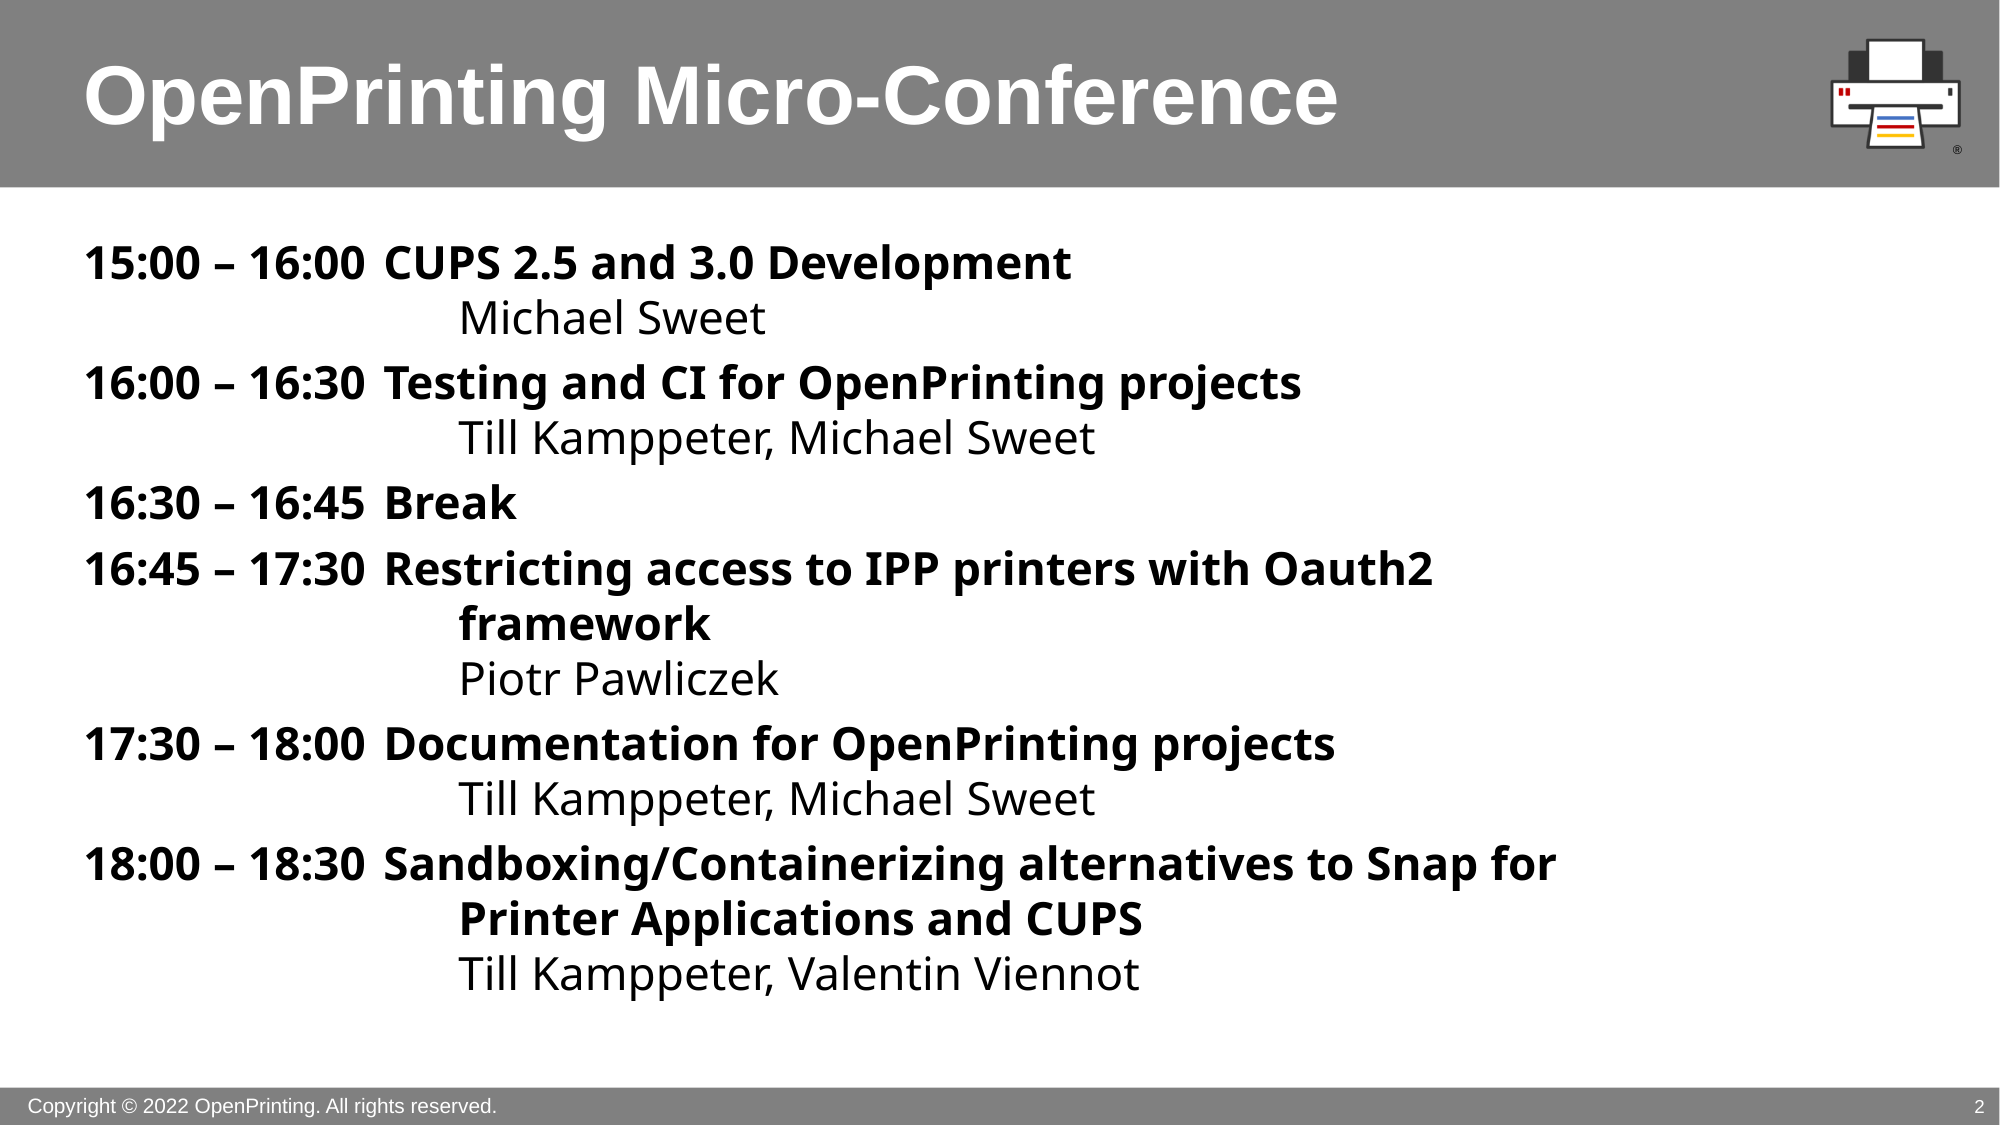

OpenPrinting Micro-Conference
# 15:00 – 16:00	CUPS 2.5 and 3.0 Development Michael Sweet
16:00 – 16:30	Testing and CI for OpenPrinting projects
					Till Kamppeter, Michael Sweet
16:30 – 16:45	Break
16:45 – 17:30	Restricting access to IPP printers with Oauth2
					framework
					Piotr Pawliczek
17:30 – 18:00	Documentation for OpenPrinting projects
					Till Kamppeter, Michael Sweet
18:00 – 18:30	Sandboxing/Containerizing alternatives to Snap for
					Printer Applications and CUPS
					Till Kamppeter, Valentin Viennot